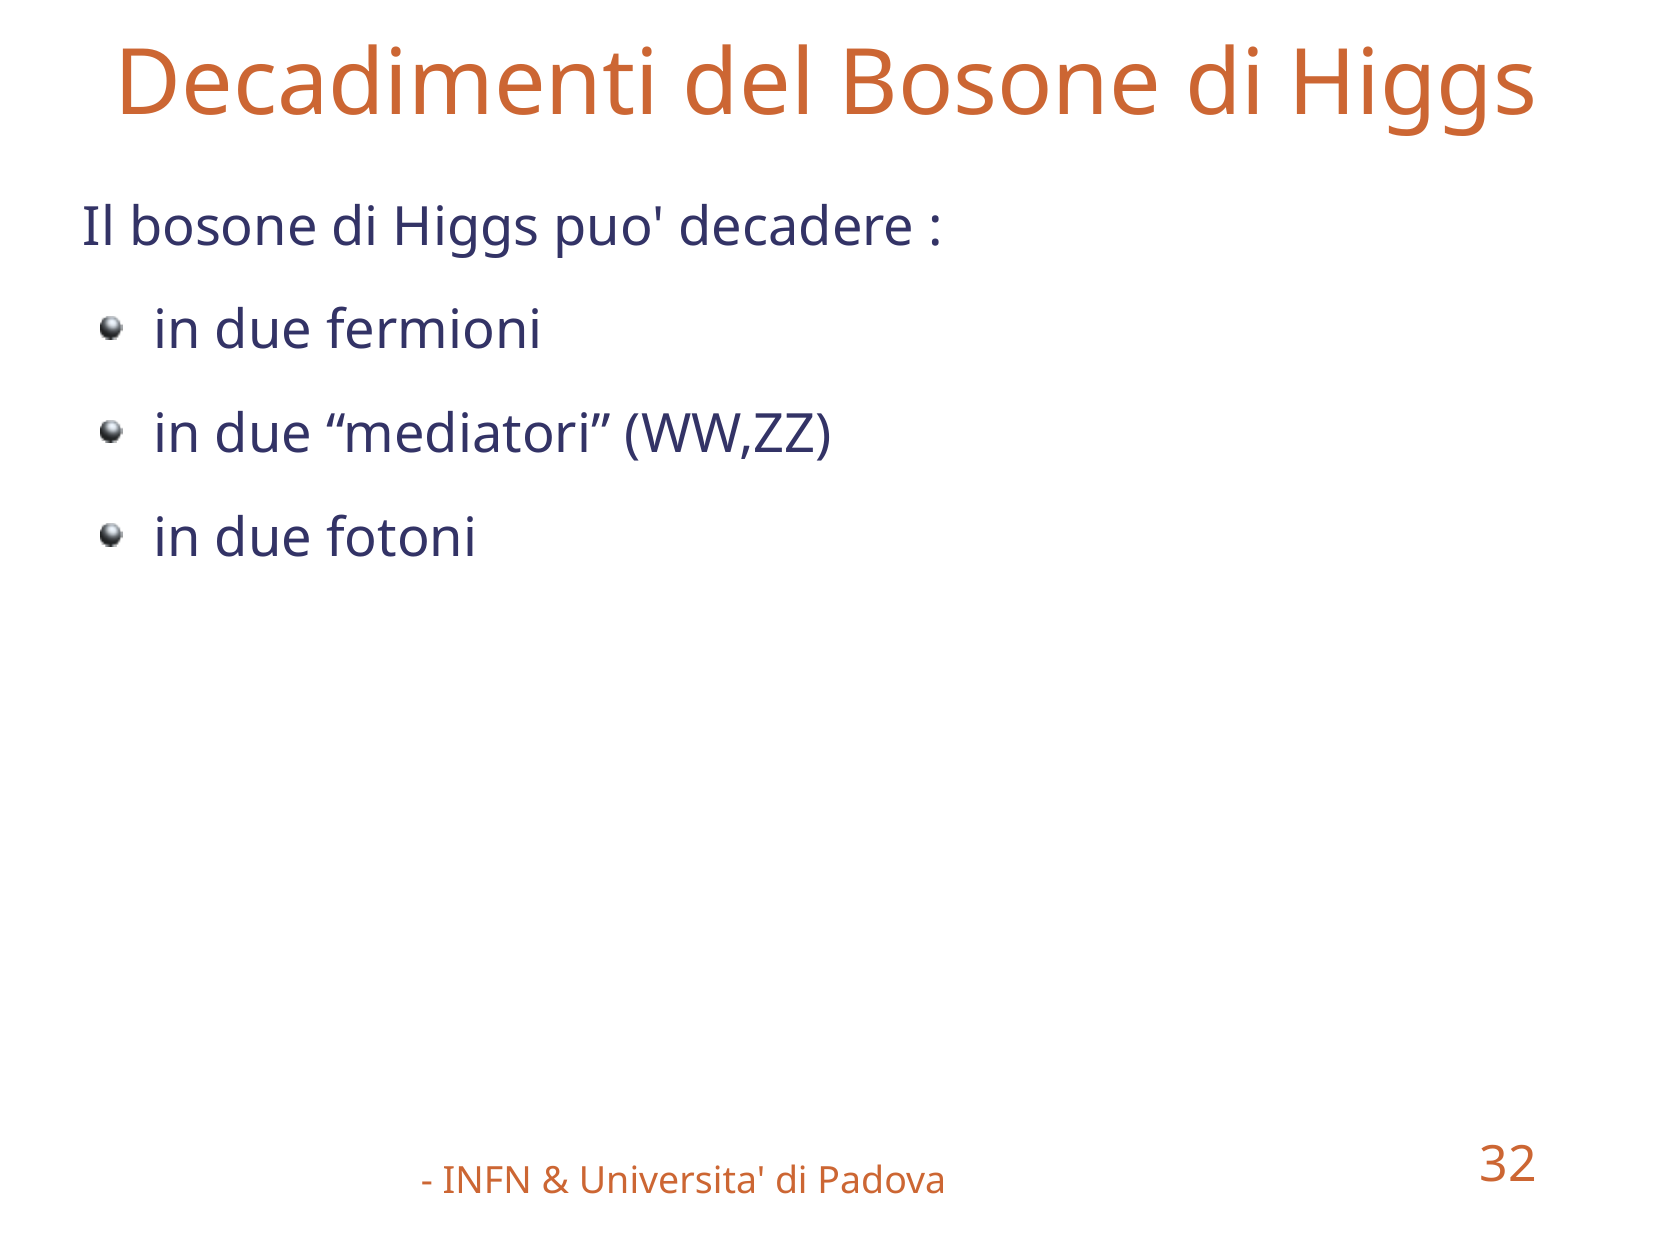

# Decadimenti del Bosone di Higgs
Il bosone di Higgs puo' decadere :
in due fermioni
in due “mediatori” (WW,ZZ)
in due fotoni